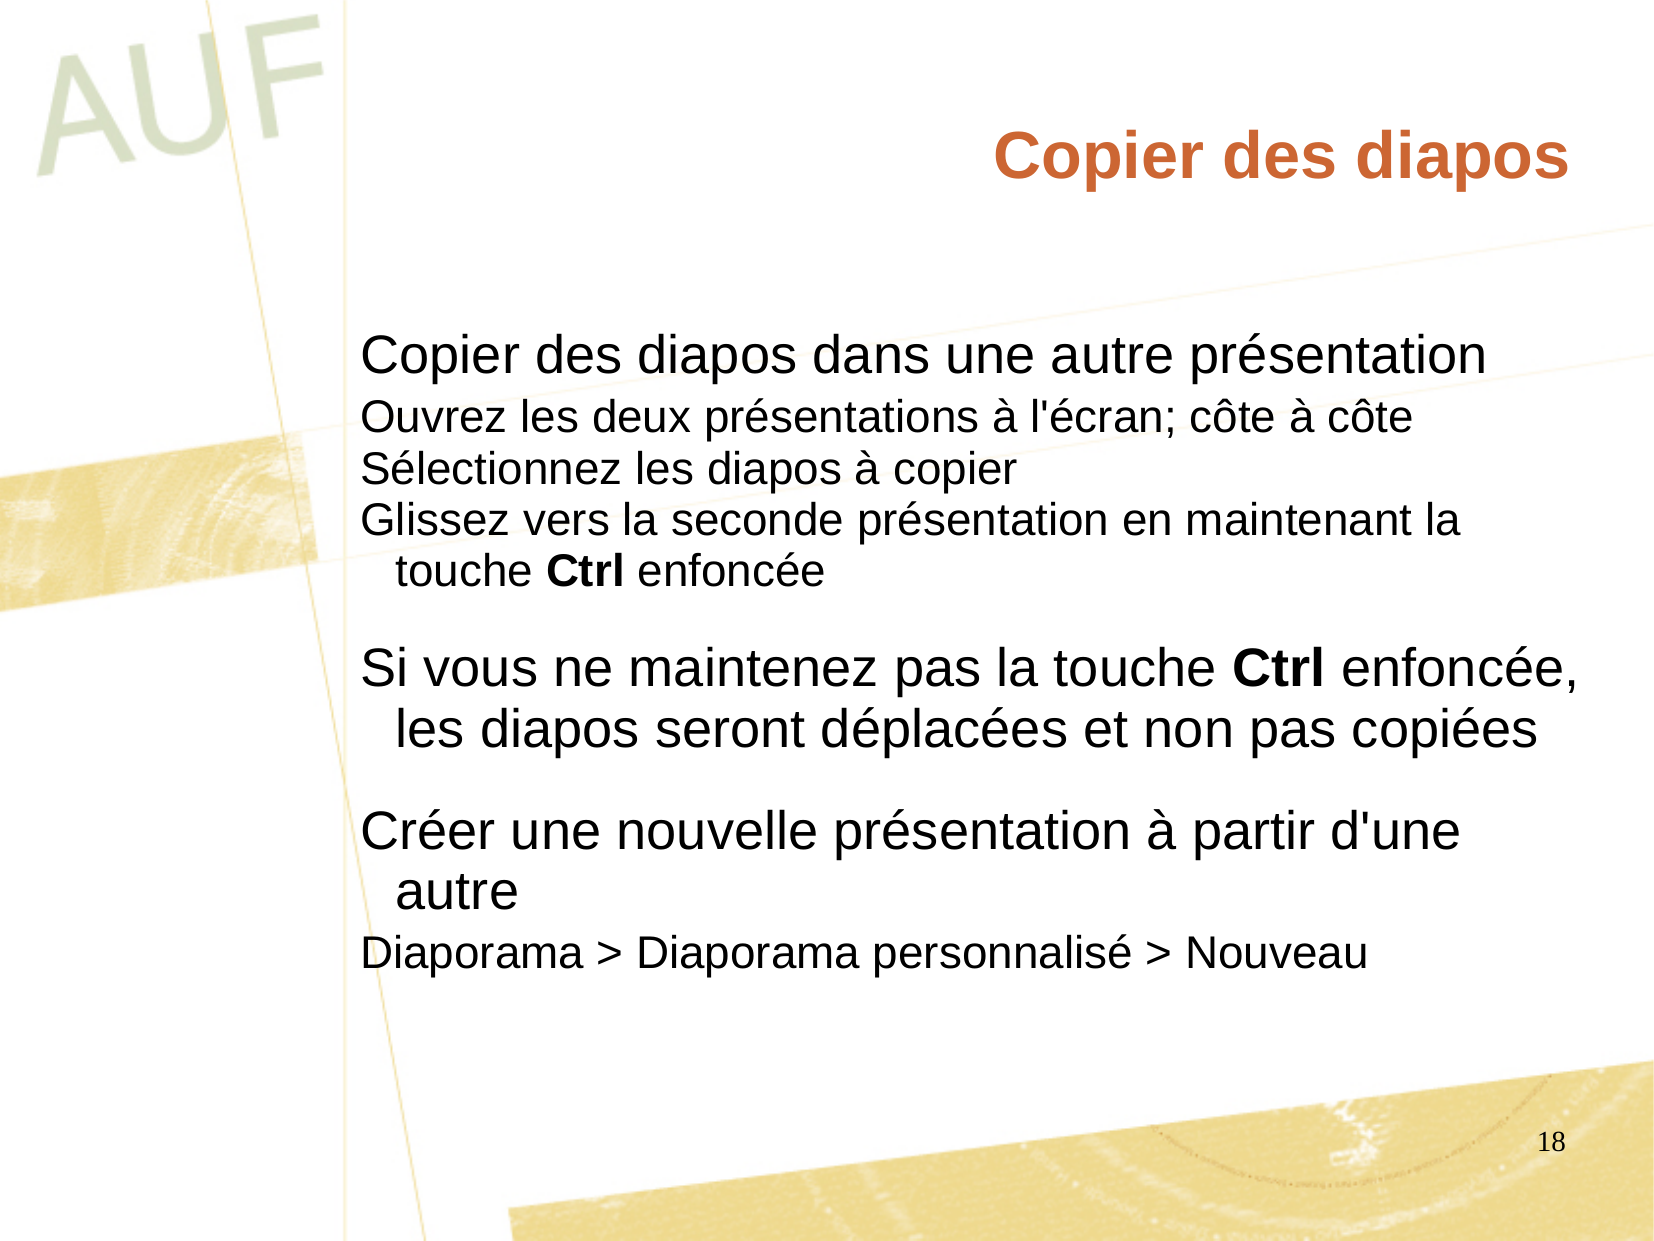

# Copier des diapos
Copier des diapos dans une autre présentation
Ouvrez les deux présentations à l'écran; côte à côte
Sélectionnez les diapos à copier
Glissez vers la seconde présentation en maintenant la touche Ctrl enfoncée
Si vous ne maintenez pas la touche Ctrl enfoncée, les diapos seront déplacées et non pas copiées
Créer une nouvelle présentation à partir d'une autre
Diaporama > Diaporama personnalisé > Nouveau
18